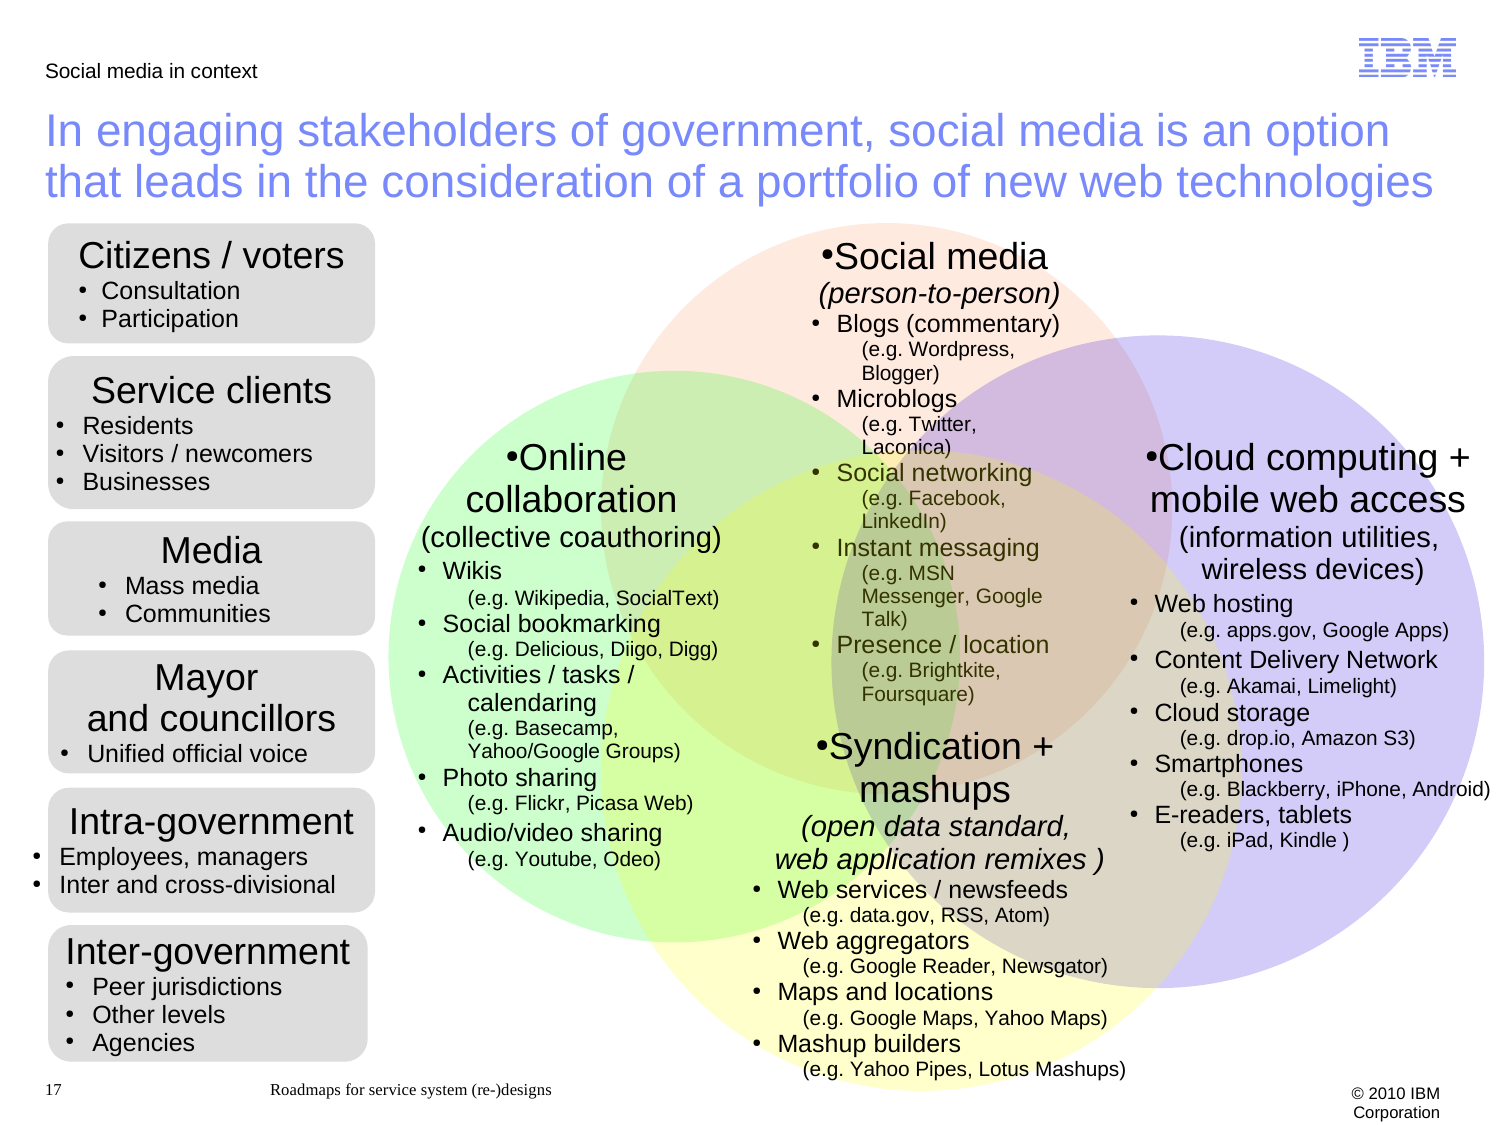

Social media in context
# In engaging stakeholders of government, social media is an option that leads in the consideration of a portfolio of new web technologies
Citizens / voters
Consultation
Participation
Social media
(person-to-person)
Blogs (commentary)
(e.g. Wordpress, Blogger)
Microblogs
(e.g. Twitter, Laconica)
Social networking
(e.g. Facebook, LinkedIn)
Instant messaging
(e.g. MSN Messenger, Google Talk)
Presence / location
(e.g. Brightkite, Foursquare)
Service clients
Residents
Visitors / newcomers
Businesses
Online
collaboration
(collective coauthoring)
Wikis
(e.g. Wikipedia, SocialText)
Social bookmarking
(e.g. Delicious, Diigo, Digg)
Activities / tasks / calendaring
(e.g. Basecamp,
Yahoo/Google Groups)
Photo sharing
(e.g. Flickr, Picasa Web)
Audio/video sharing
(e.g. Youtube, Odeo)
Cloud computing +
mobile web access
(information utilities,
wireless devices)
Web hosting
(e.g. apps.gov, Google Apps)
Content Delivery Network
(e.g. Akamai, Limelight)
Cloud storage
(e.g. drop.io, Amazon S3)
Smartphones
(e.g. Blackberry, iPhone, Android)
E-readers, tablets
(e.g. iPad, Kindle )
Media
Mass media
Communities
Mayor
and councillors
Unified official voice
Syndication +
mashups
(open data standard,
web application remixes )
Web services / newsfeeds
(e.g. data.gov, RSS, Atom)
Web aggregators
(e.g. Google Reader, Newsgator)
Maps and locations
(e.g. Google Maps, Yahoo Maps)
Mashup builders
(e.g. Yahoo Pipes, Lotus Mashups)
Intra-government
Employees, managers
Inter and cross-divisional
Inter-government
Peer jurisdictions
Other levels
Agencies
17
Roadmaps for service system (re-)designs